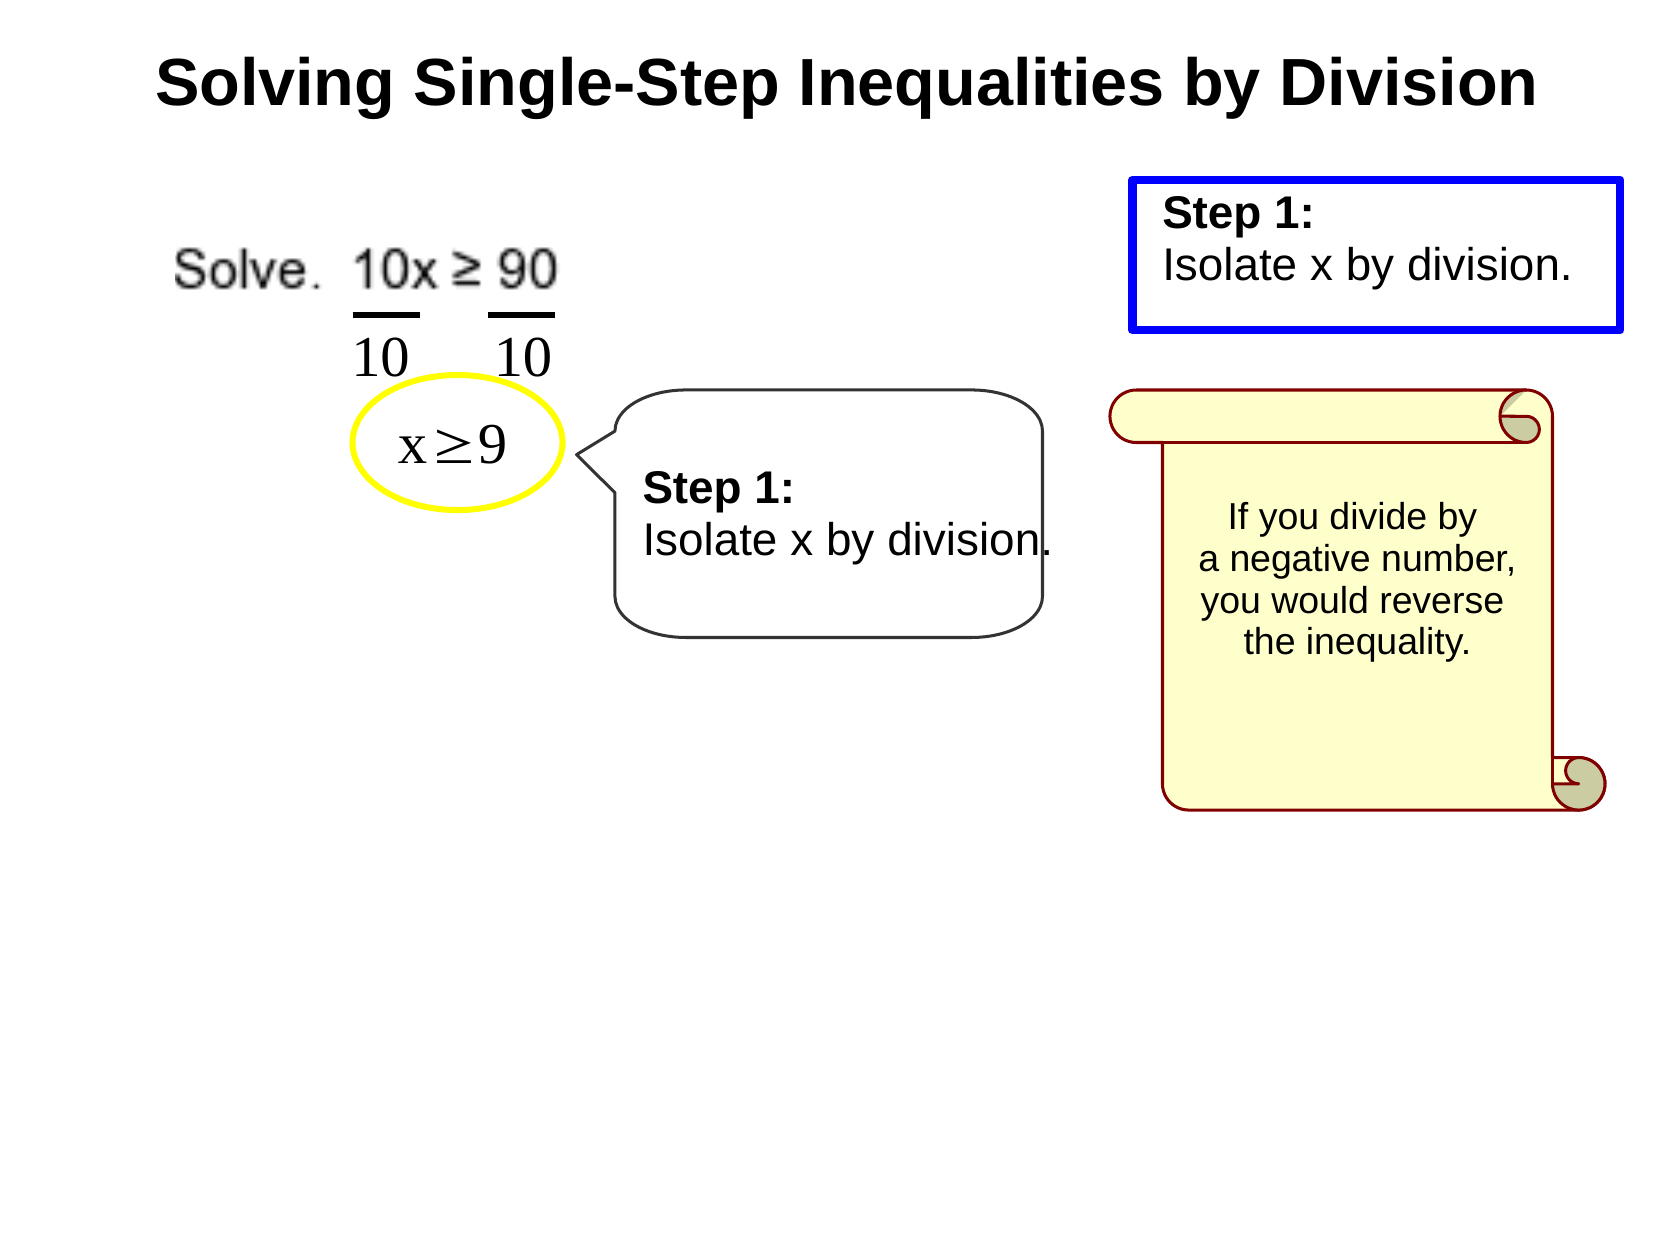

Solving Single-Step Inequalities by Division
Step 1:
Isolate x by division.
Step 1:
Isolate x by division.
If you divide by
a negative number,
you would reverse
the inequality.